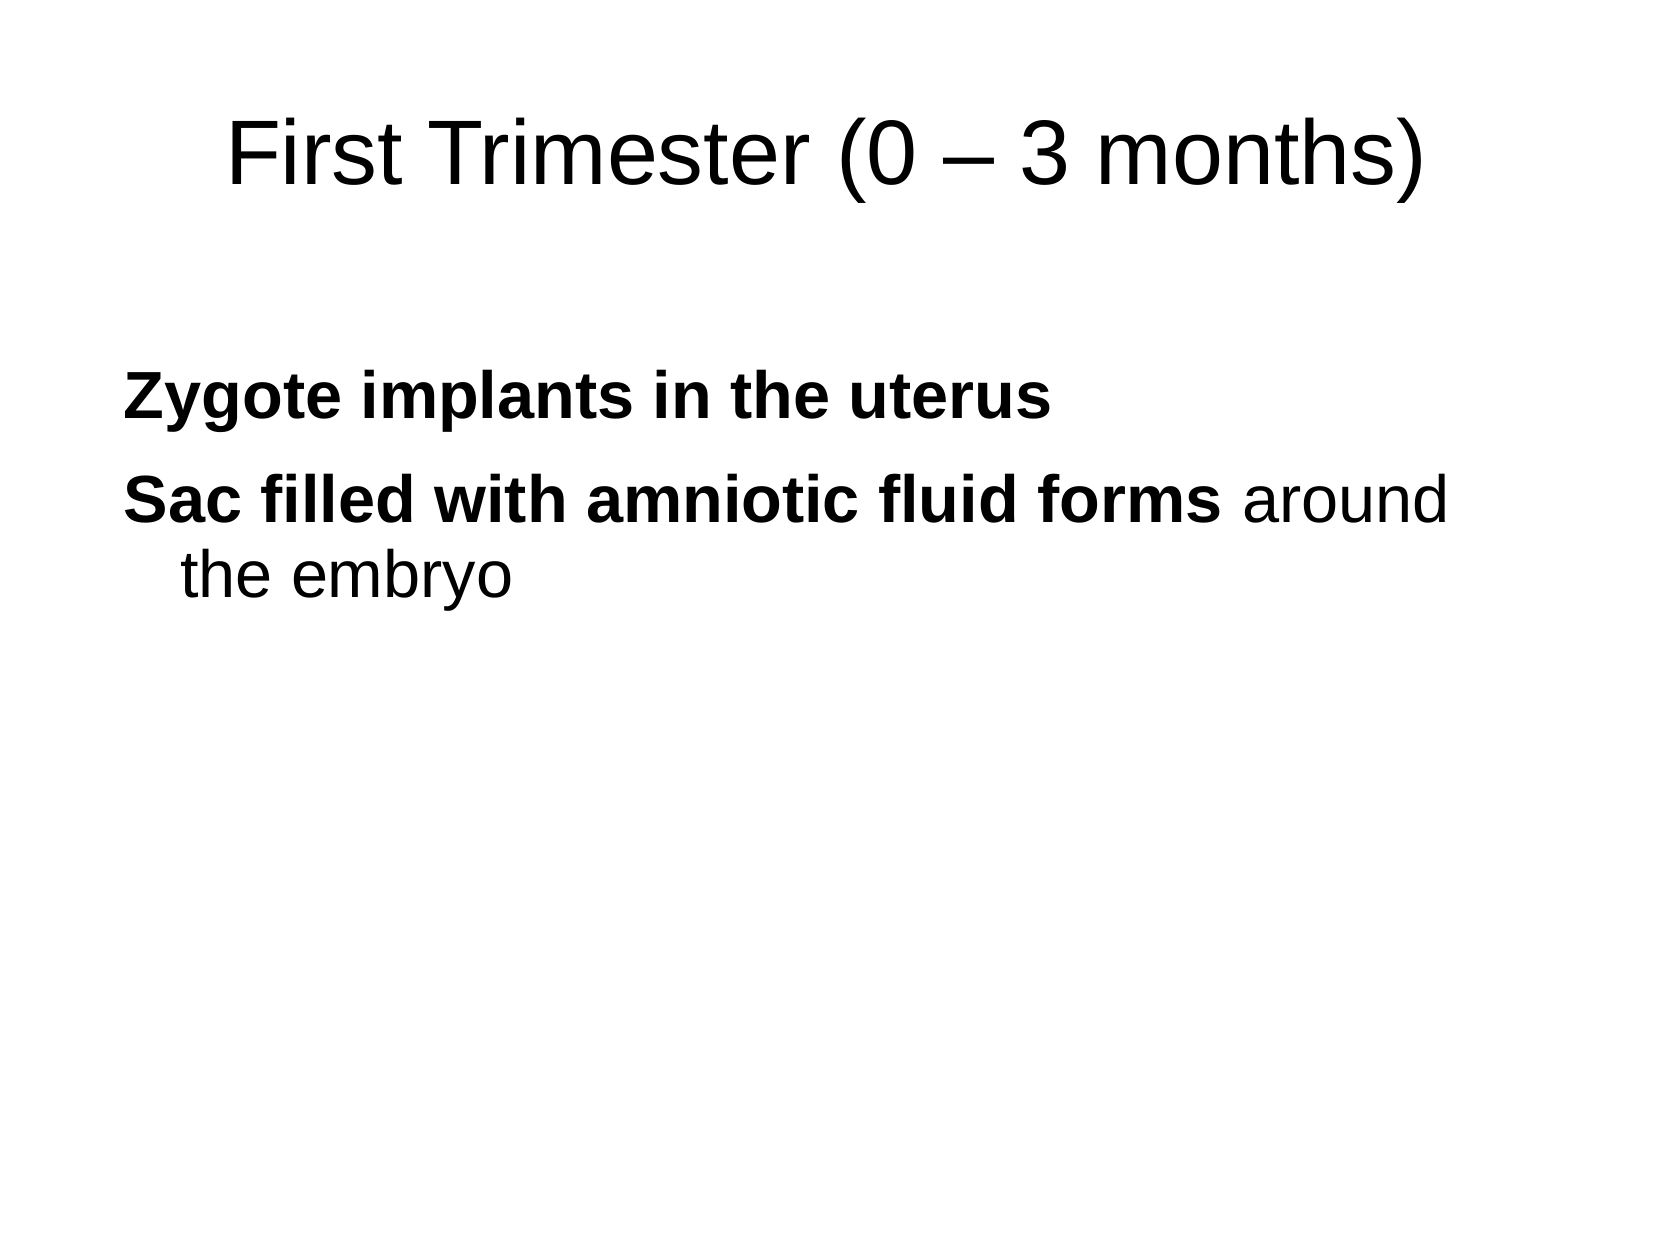

# First Trimester (0 – 3 months)
Zygote implants in the uterus
Sac filled with amniotic fluid forms around the embryo